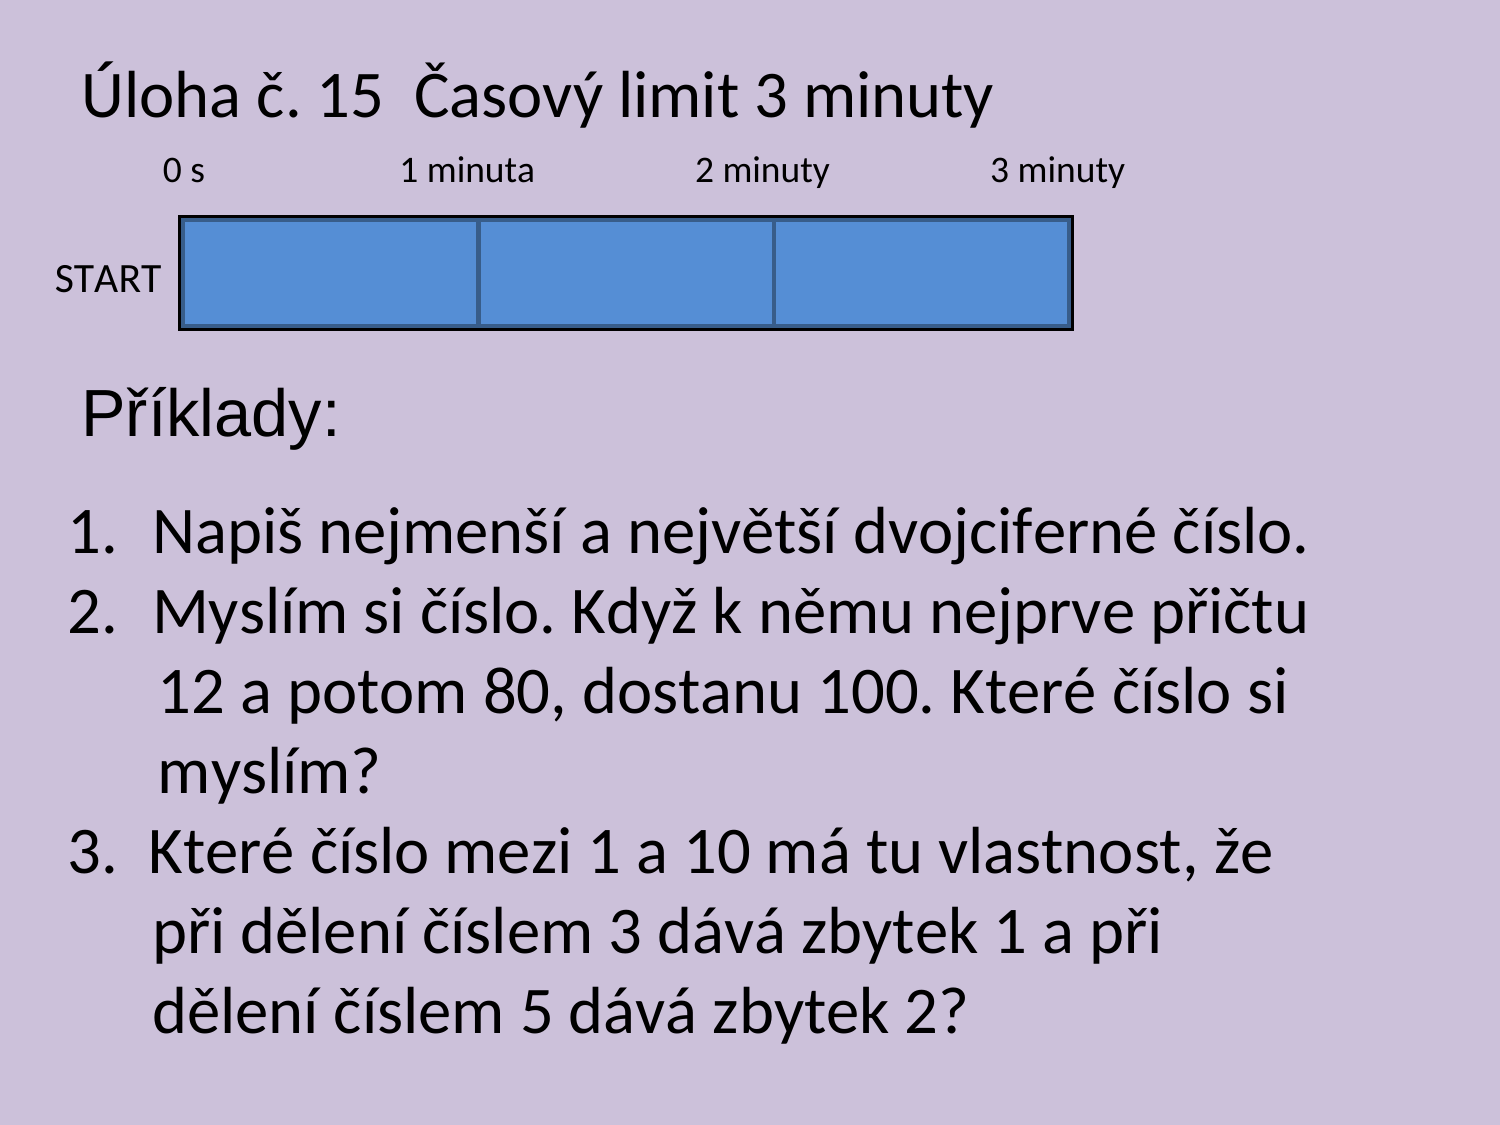

Úloha č. 15
Časový limit 3 minuty
0 s
1 minuta
2 minuty
3 minuty
START
Příklady:
Napiš nejmenší a největší dvojciferné číslo.
Myslím si číslo. Když k němu nejprve přičtu
 12 a potom 80, dostanu 100. Které číslo si
 myslím?
3. Které číslo mezi 1 a 10 má tu vlastnost, že při dělení číslem 3 dává zbytek 1 a při dělení číslem 5 dává zbytek 2?